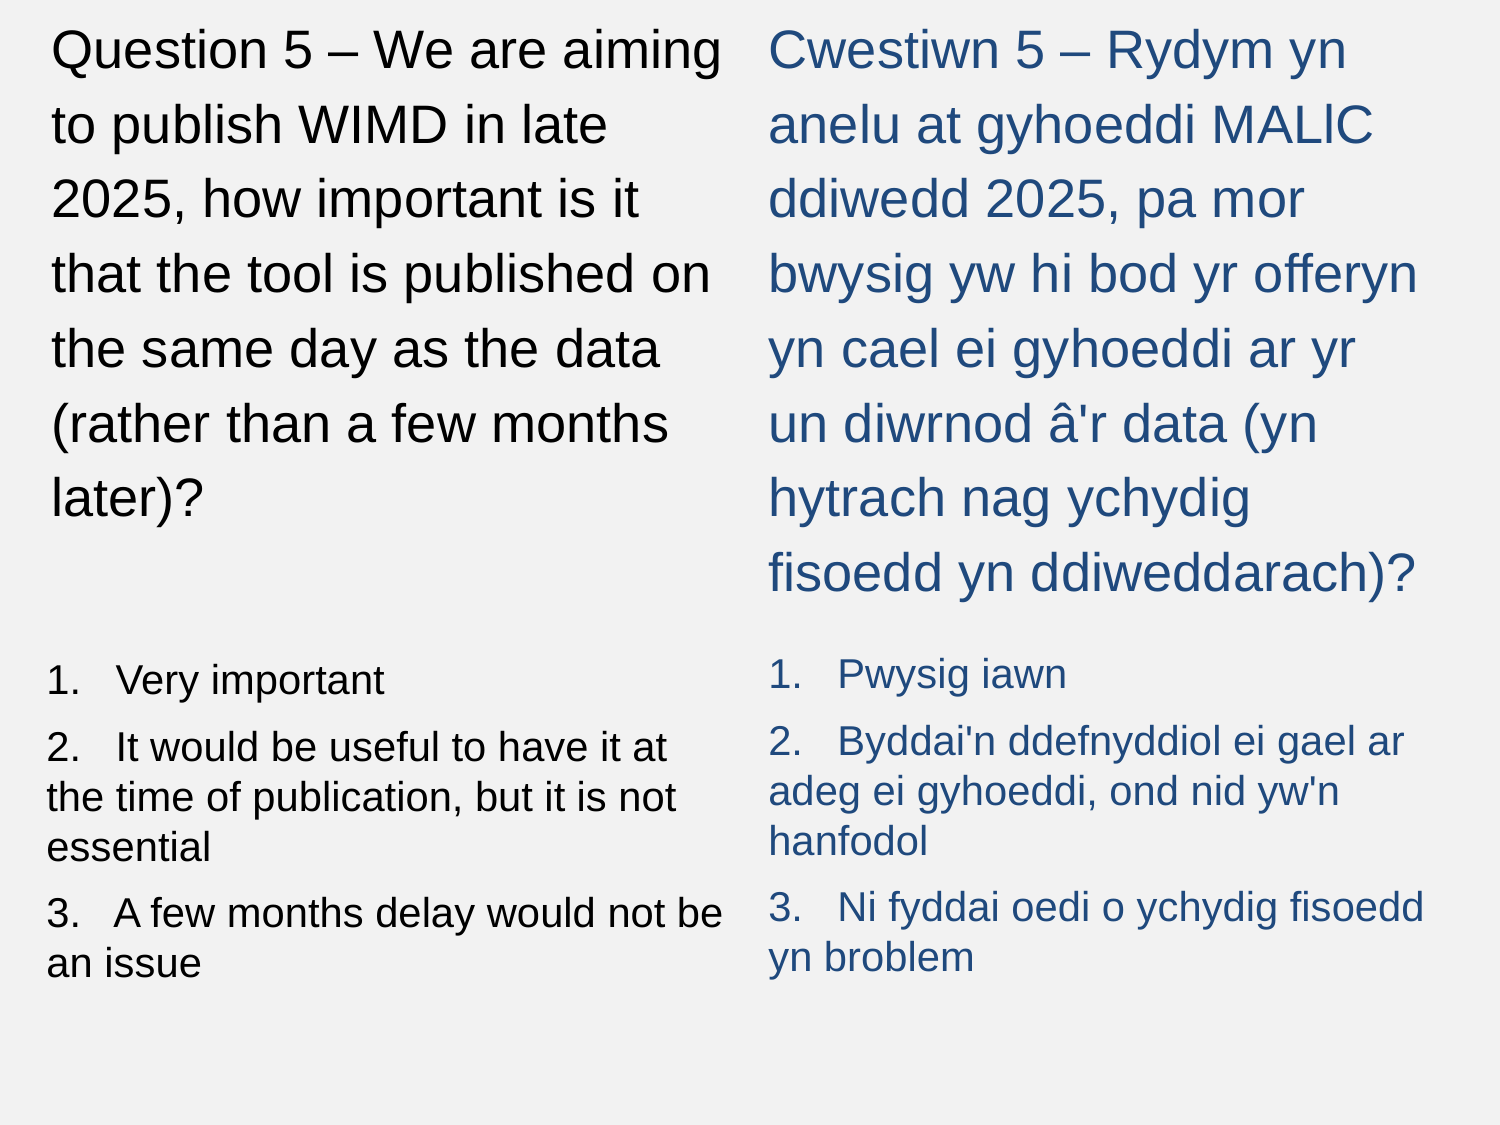

Question 5 – We are aiming to publish WIMD in late 2025, how important is it that the tool is published on the same day as the data (rather than a few months later)?
Cwestiwn 5 – Rydym yn anelu at gyhoeddi MALlC ddiwedd 2025, pa mor bwysig yw hi bod yr offeryn yn cael ei gyhoeddi ar yr un diwrnod â'r data (yn hytrach nag ychydig fisoedd yn ddiweddarach)?
1. Pwysig iawn
2. Byddai'n ddefnyddiol ei gael ar adeg ei gyhoeddi, ond nid yw'n hanfodol
3. Ni fyddai oedi o ychydig fisoedd yn broblem
1. Very important
2. It would be useful to have it at the time of publication, but it is not essential
3. A few months delay would not be an issue